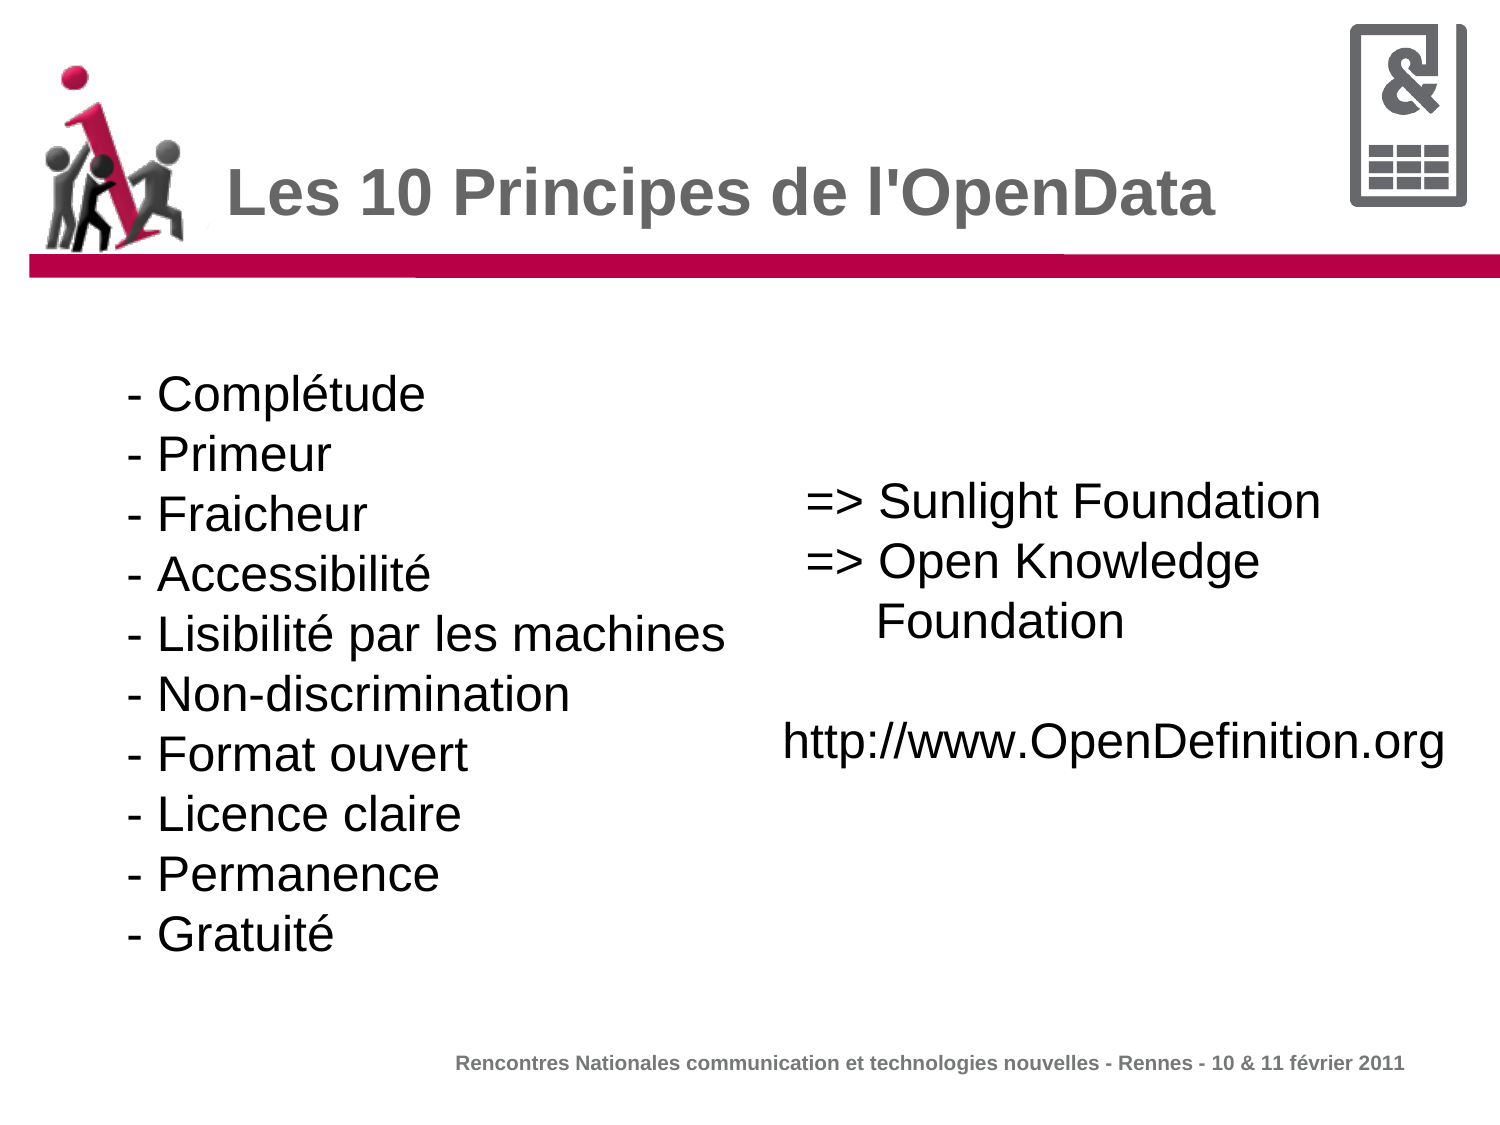

Les 10 Principes de l'OpenData
 - Complétude
 - Primeur
 - Fraicheur
 - Accessibilité
 - Lisibilité par les machines
 - Non-discrimination
 - Format ouvert
 - Licence claire
 - Permanence
 - Gratuité
 => Sunlight Foundation
 => Open Knowledge
 Foundation
http://www.OpenDefinition.org